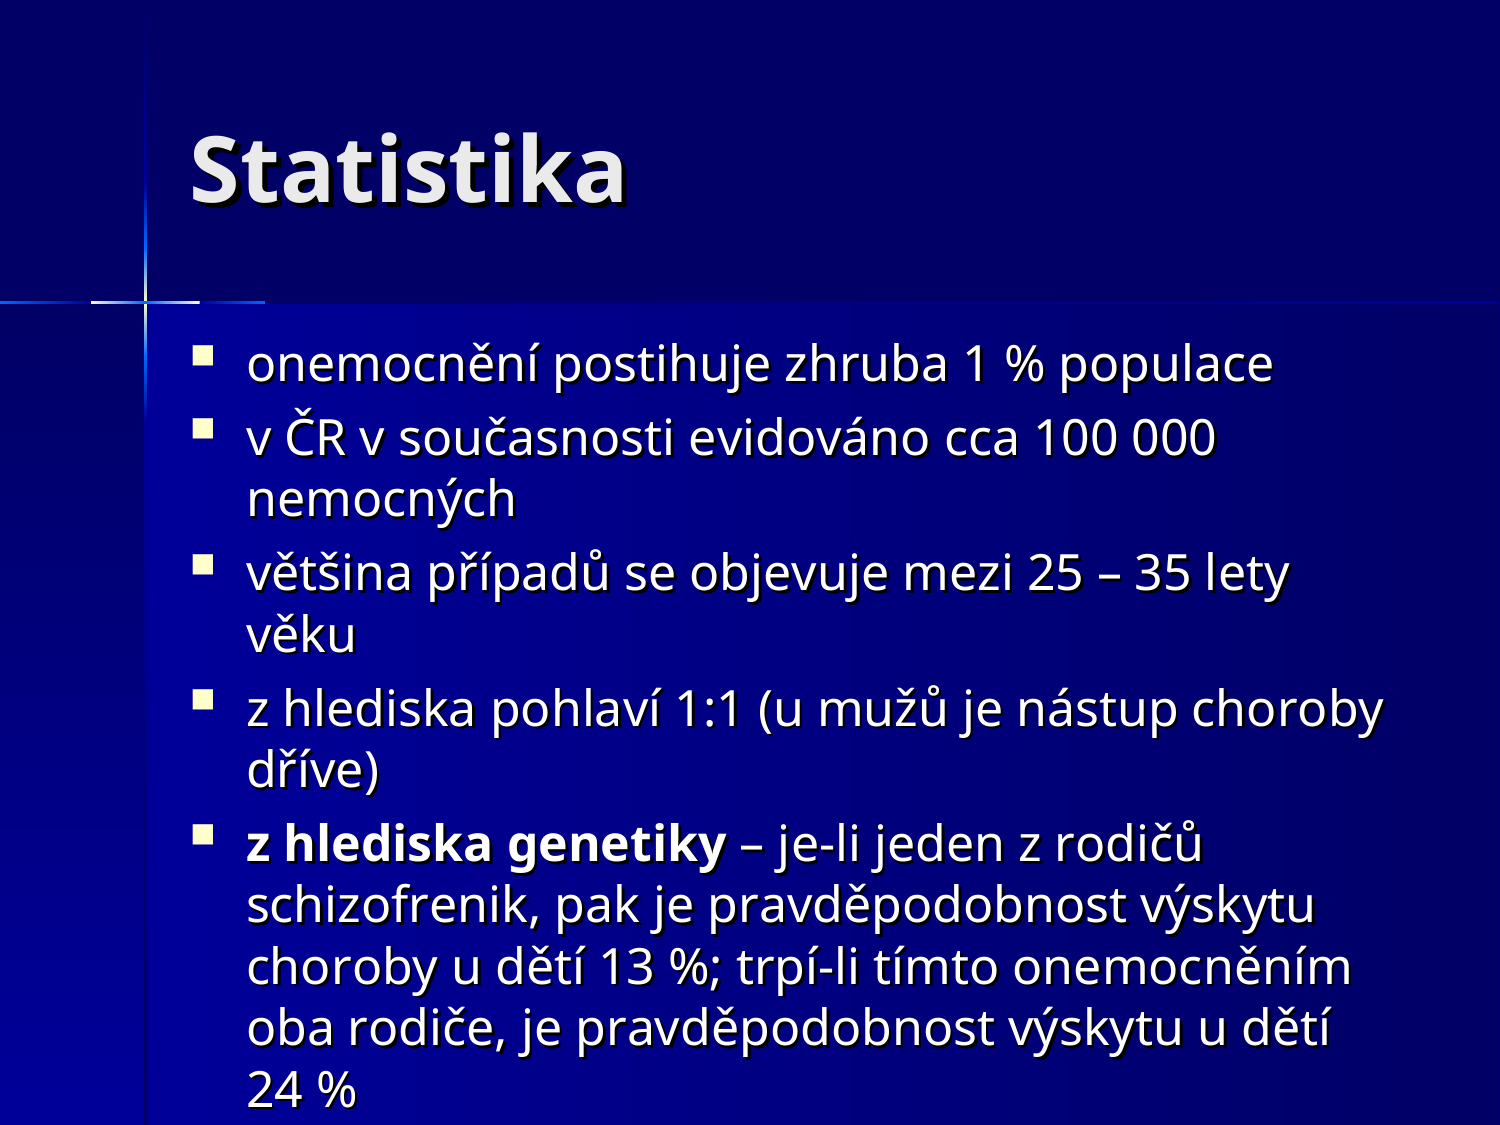

# Statistika
onemocnění postihuje zhruba 1 % populace
v ČR v současnosti evidováno cca 100 000 nemocných
většina případů se objevuje mezi 25 – 35 lety věku
z hlediska pohlaví 1:1 (u mužů je nástup choroby dříve)
z hlediska genetiky – je-li jeden z rodičů schizofrenik, pak je pravděpodobnost výskytu choroby u dětí 13 %; trpí-li tímto onemocněním oba rodiče, je pravděpodobnost výskytu u dětí 24 %